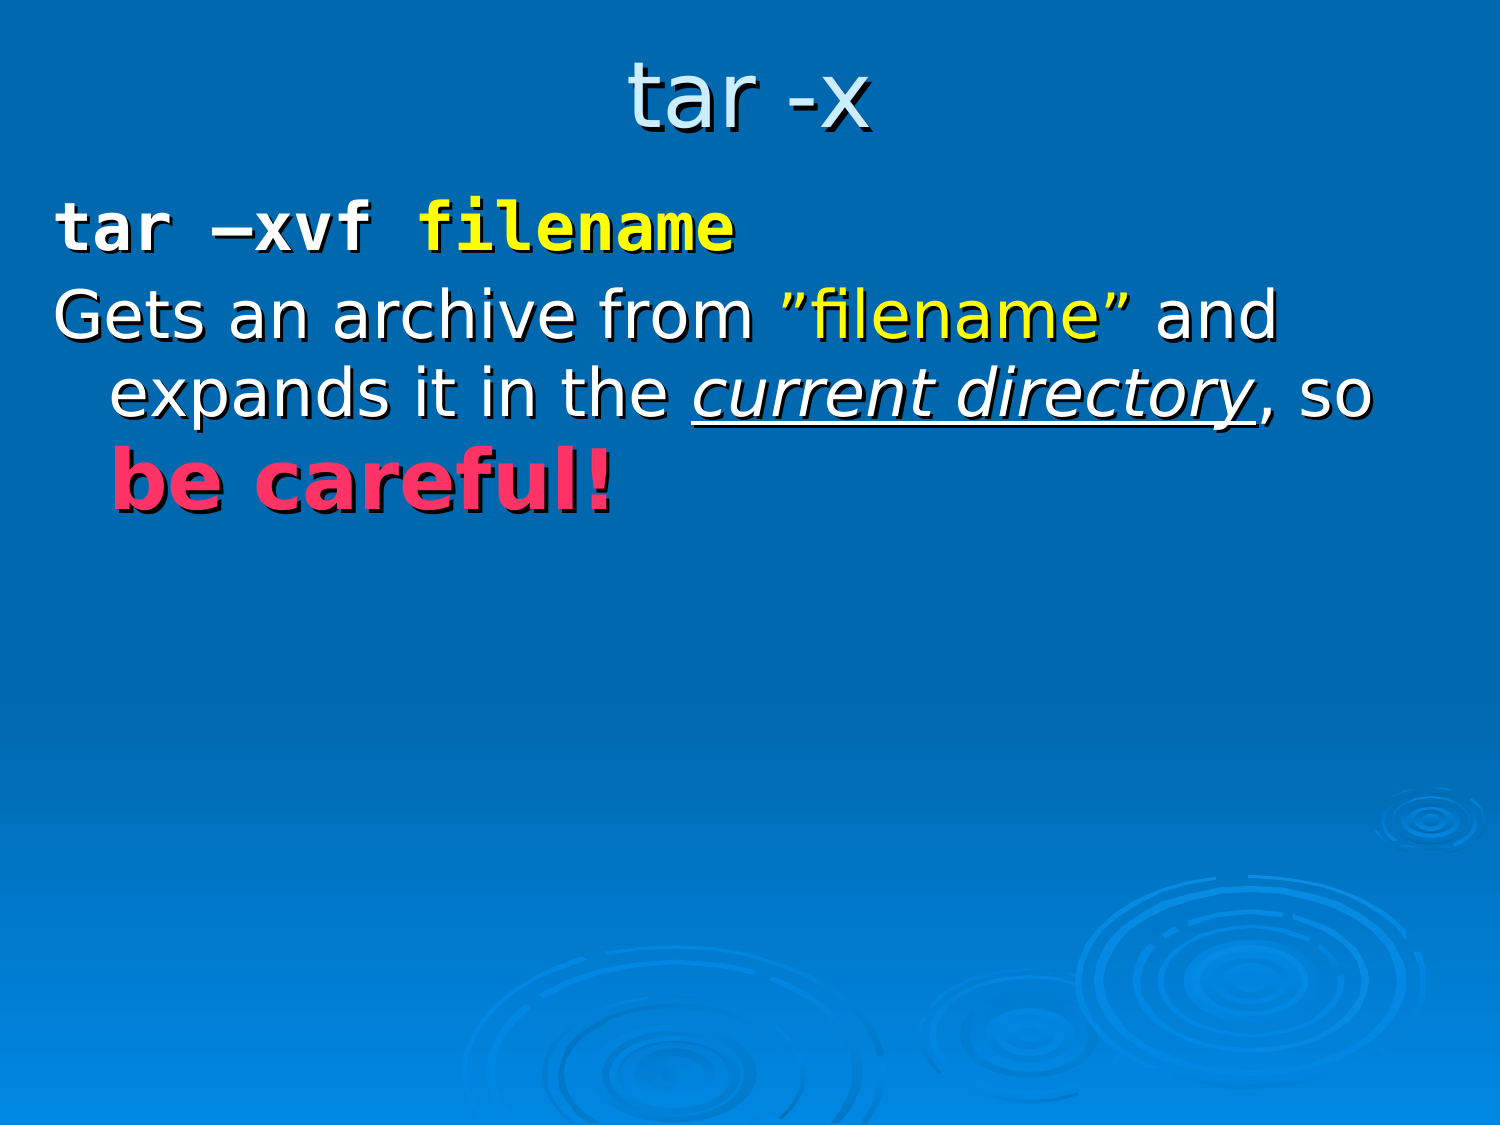

# tar -x
tar –xvf filename
Gets an archive from ”filename” and expands it in the current directory, so be careful!